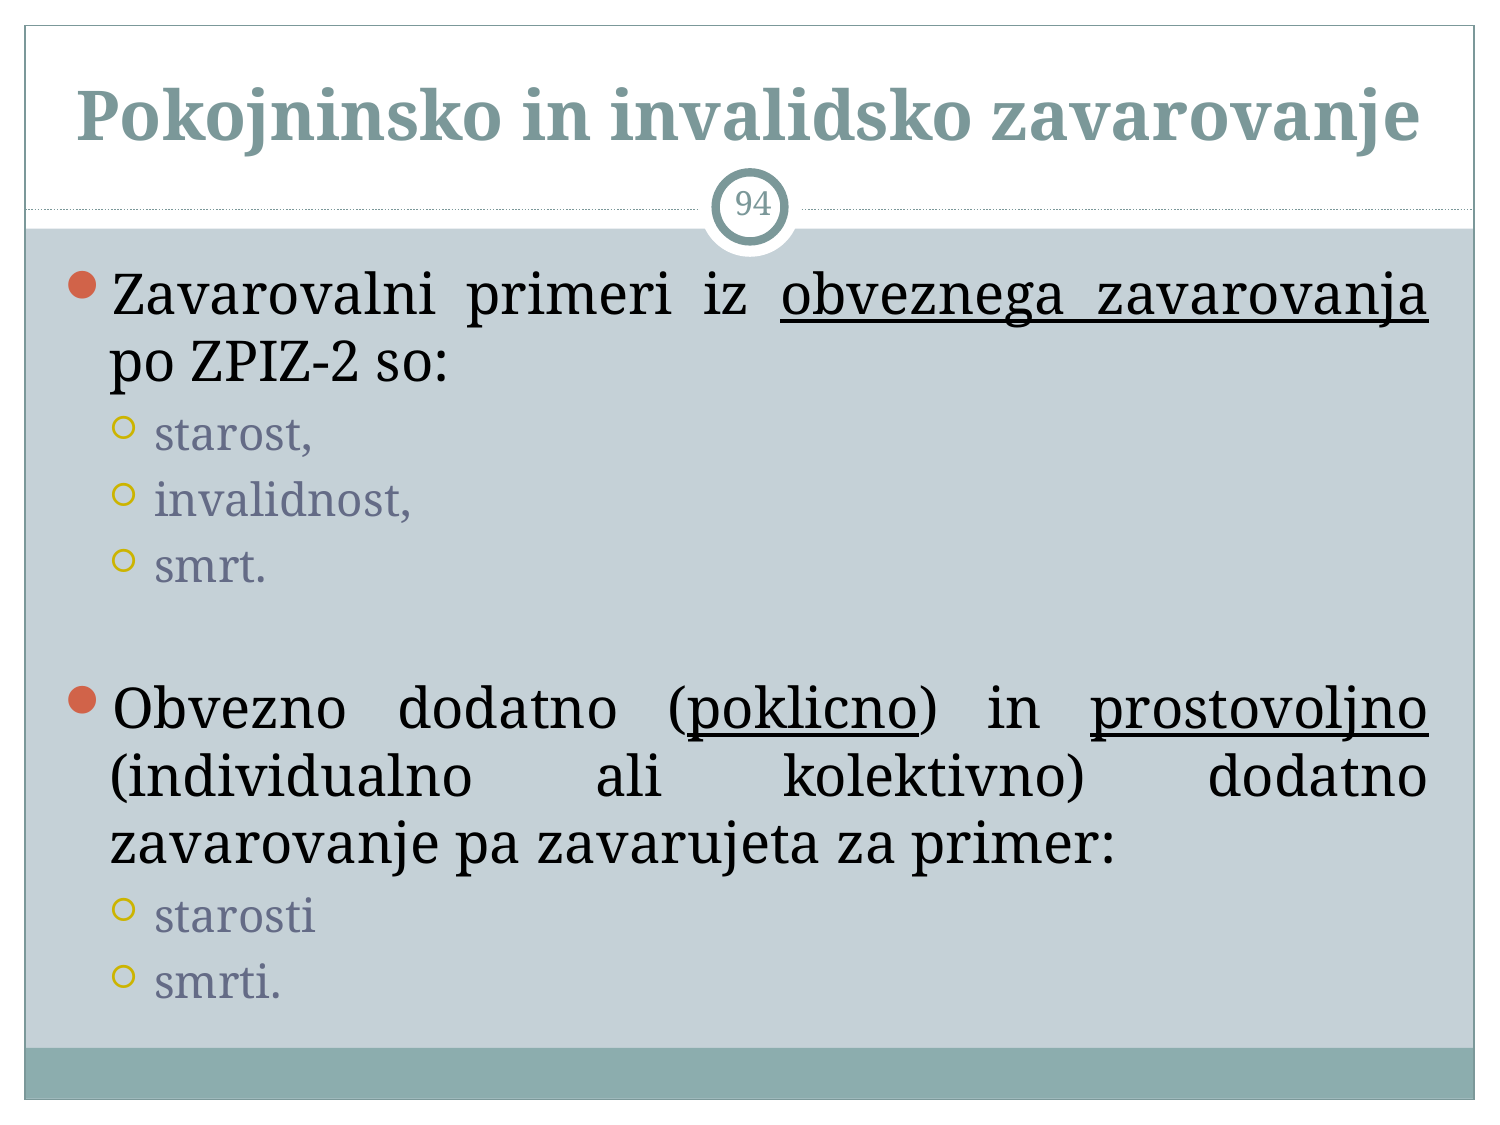

# Pokojninsko in invalidsko zavarovanje
Zavarovalni primeri iz obveznega zavarovanja po ZPIZ-2 so:
starost,
invalidnost,
smrt.
Obvezno dodatno (poklicno) in prostovoljno (individualno ali kolektivno) dodatno zavarovanje pa zavarujeta za primer:
starosti
smrti.